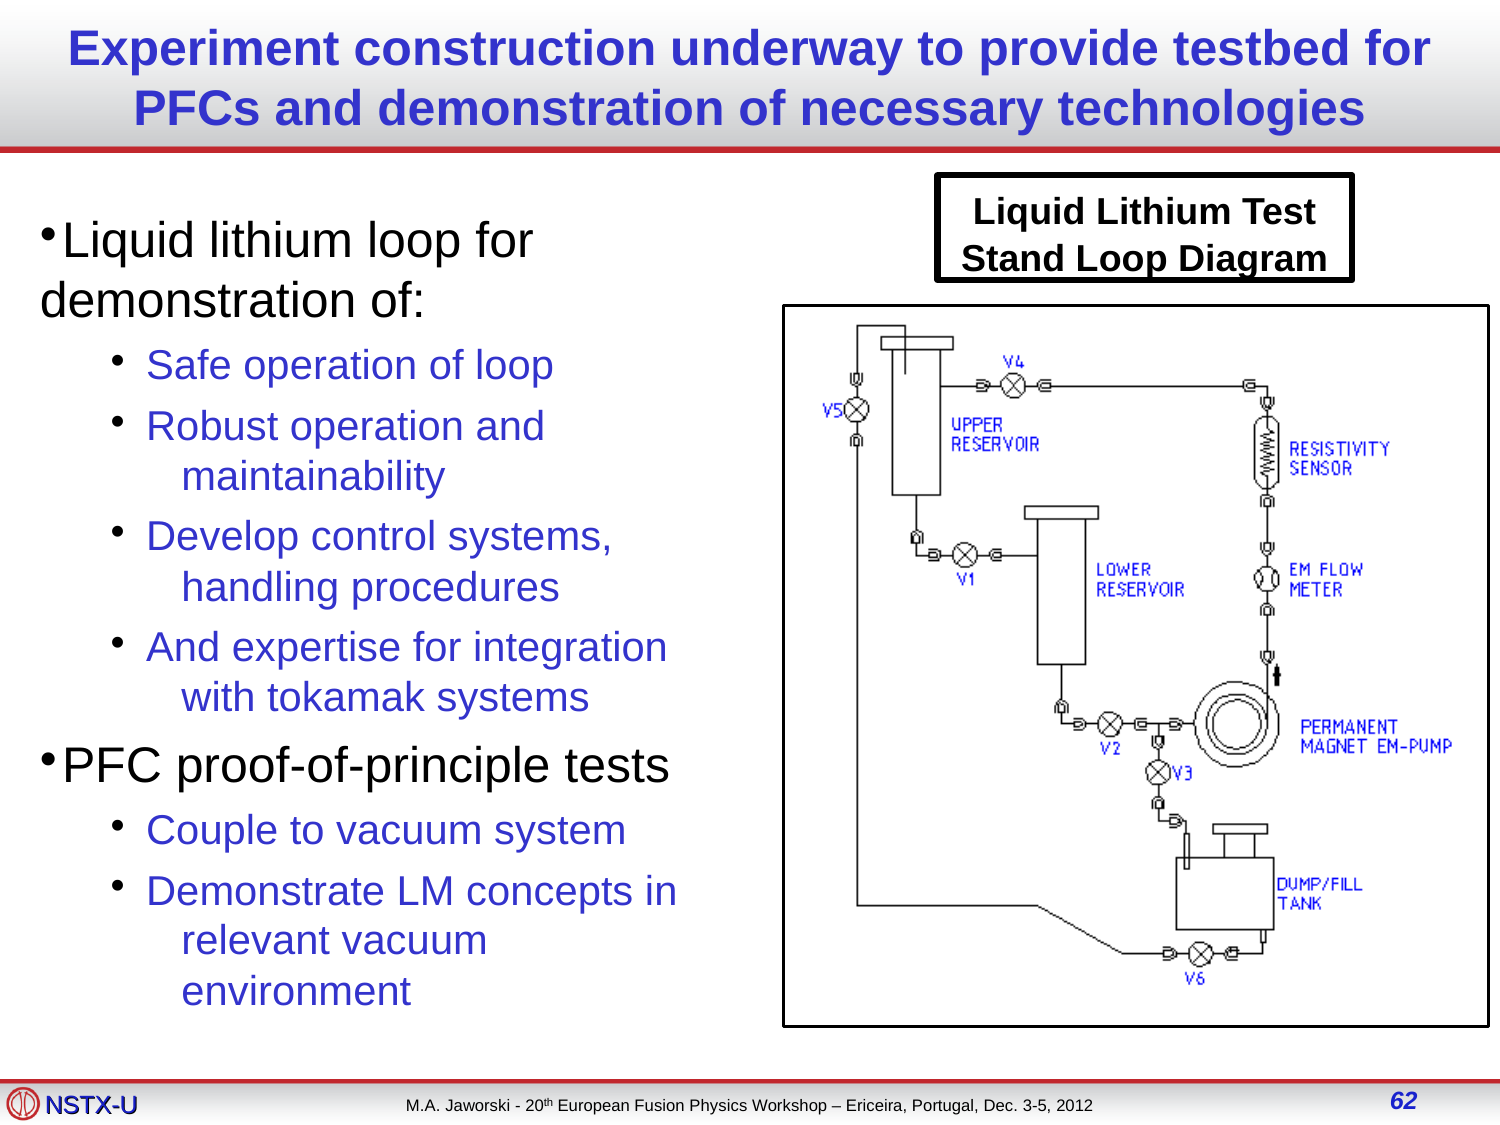

# Experiment construction underway to provide testbed for PFCs and demonstration of necessary technologies
Liquid Lithium Test Stand Loop Diagram
Liquid lithium loop for demonstration of:
Safe operation of loop
Robust operation and maintainability
Develop control systems, handling procedures
And expertise for integration with tokamak systems
PFC proof-of-principle tests
Couple to vacuum system
Demonstrate LM concepts in relevant vacuum environment